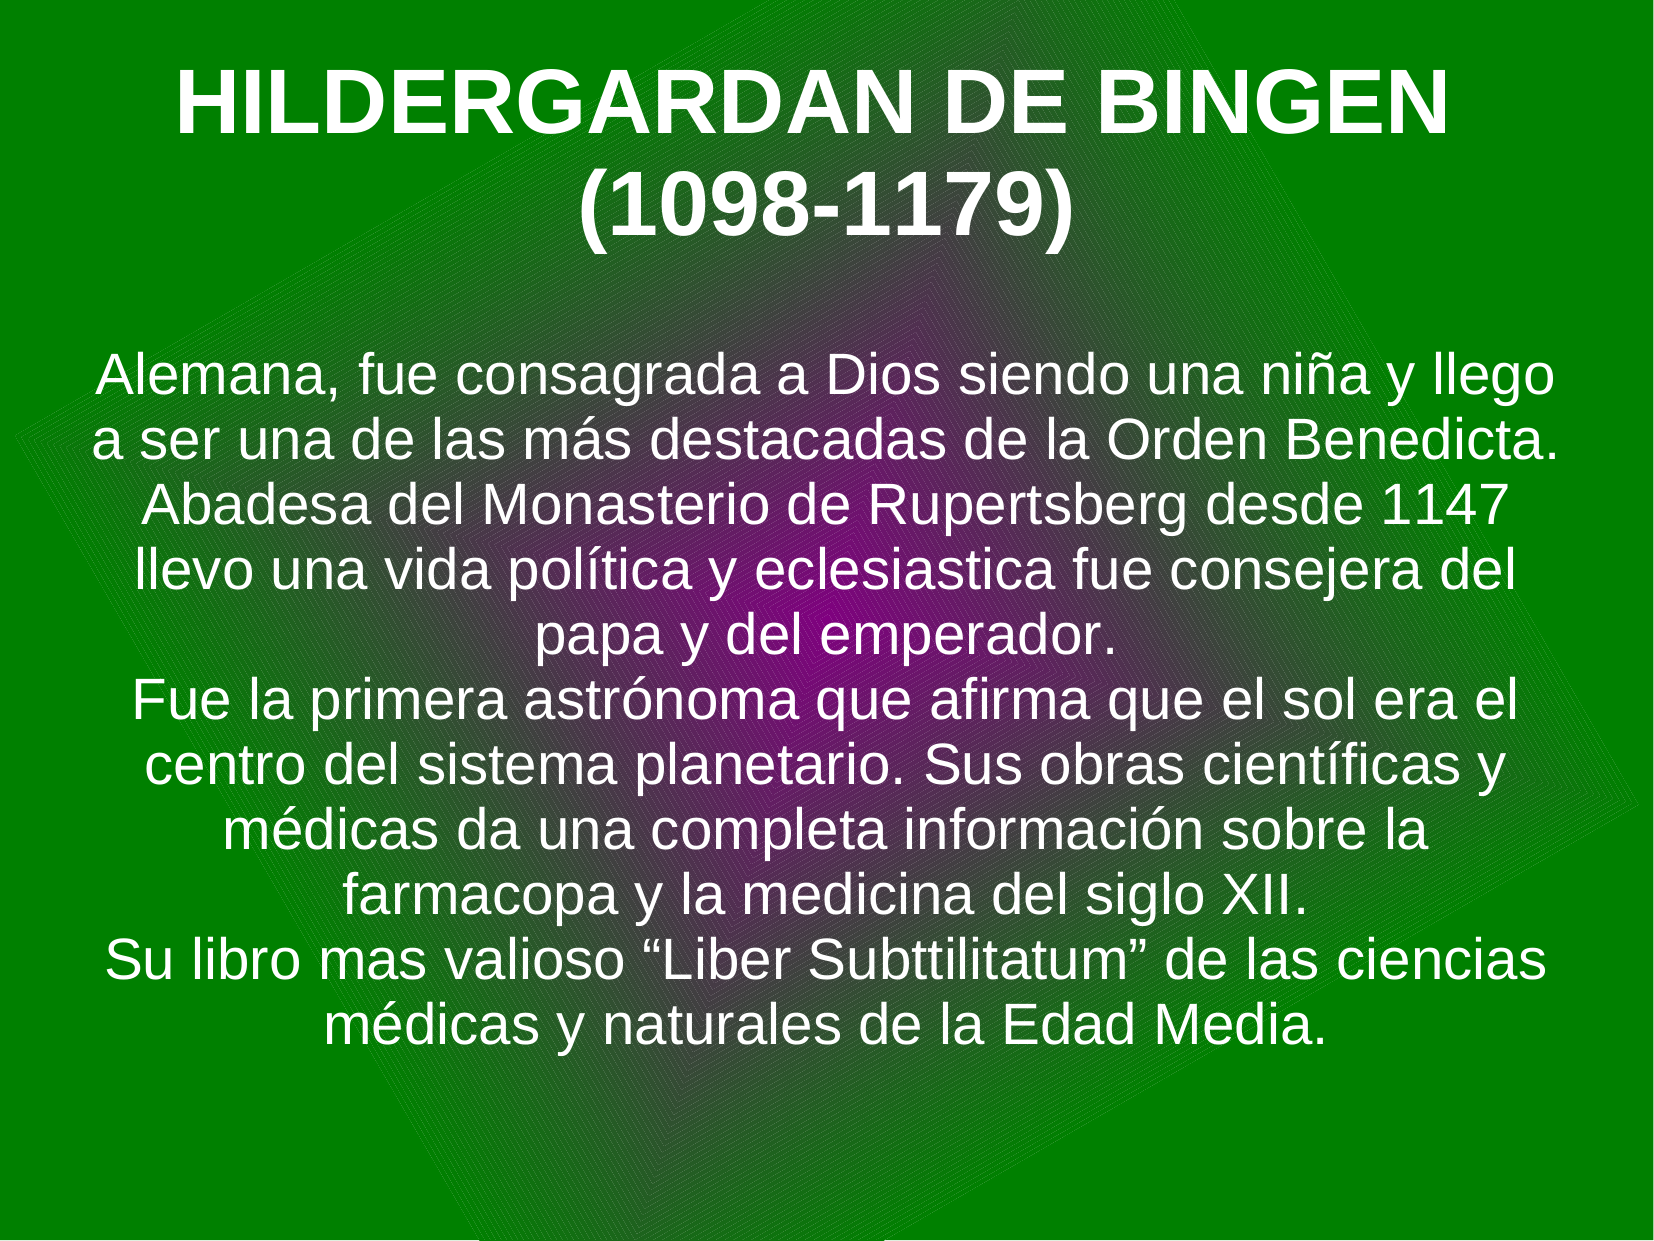

# HILDERGARDAN DE BINGEN (1098-1179)
Alemana, fue consagrada a Dios siendo una niña y llego a ser una de las más destacadas de la Orden Benedicta. Abadesa del Monasterio de Rupertsberg desde 1147 llevo una vida política y eclesiastica fue consejera del papa y del emperador.
Fue la primera astrónoma que afirma que el sol era el centro del sistema planetario. Sus obras científicas y médicas da una completa información sobre la farmacopa y la medicina del siglo XII.
Su libro mas valioso “Liber Subttilitatum” de las ciencias médicas y naturales de la Edad Media.